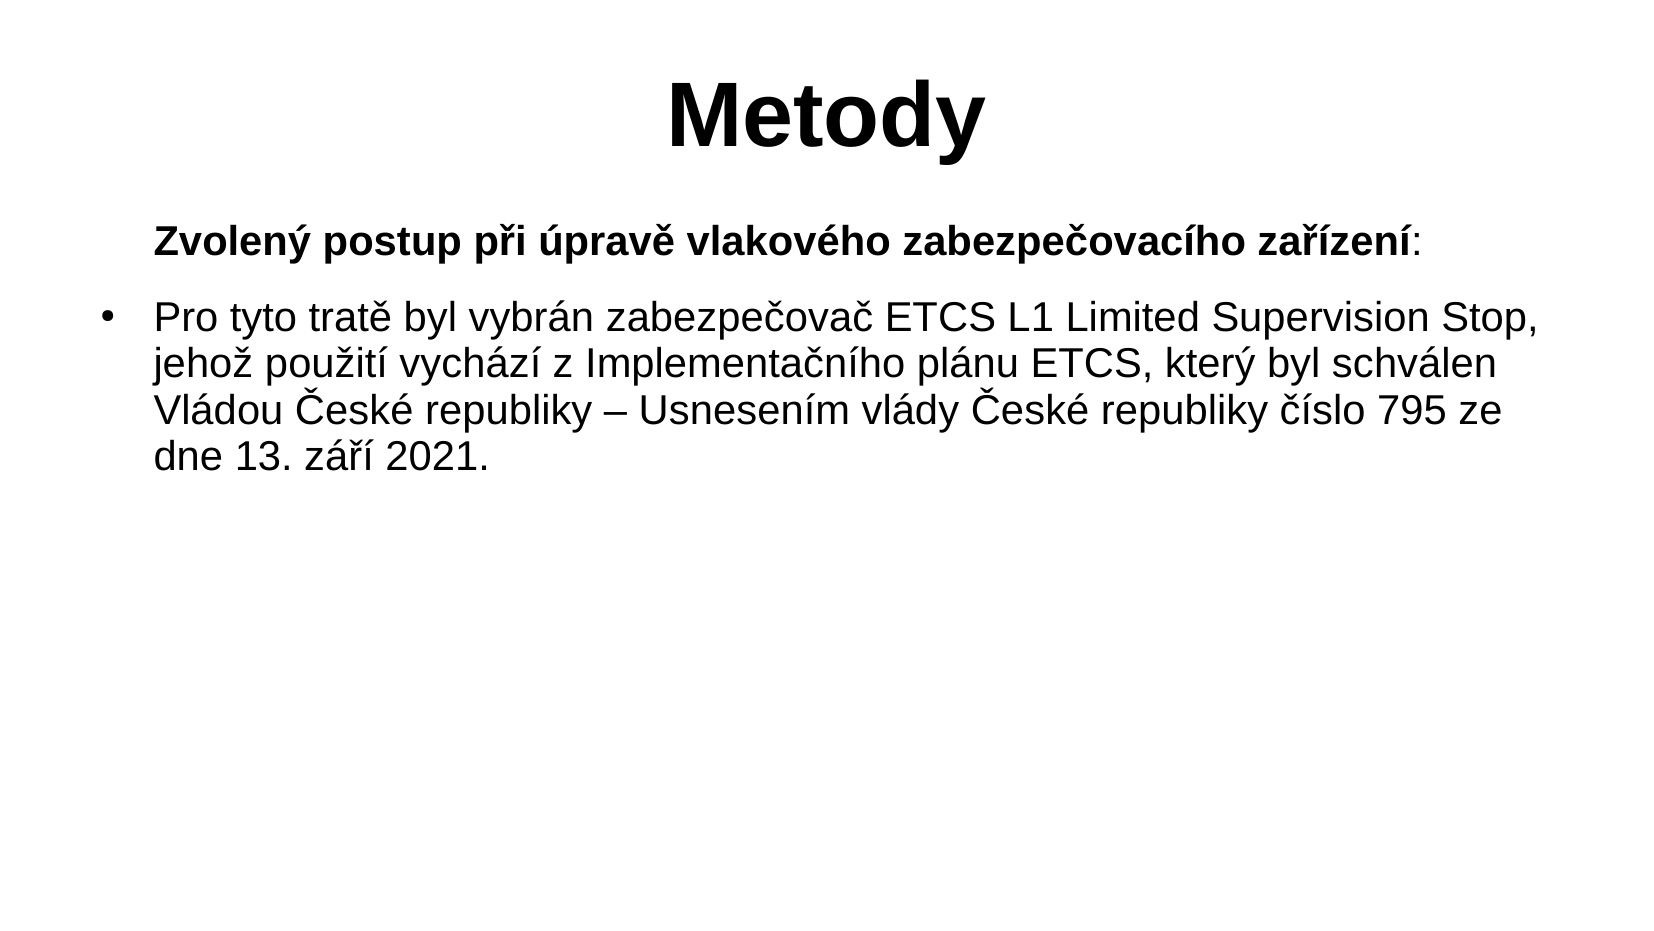

# Metody
Zvolený postup při úpravě vlakového zabezpečovacího zařízení:
Pro tyto tratě byl vybrán zabezpečovač ETCS L1 Limited Supervision Stop, jehož použití vychází z Implementačního plánu ETCS, který byl schválen Vládou České republiky – Usnesením vlády České republiky číslo 795 ze dne 13. září 2021.